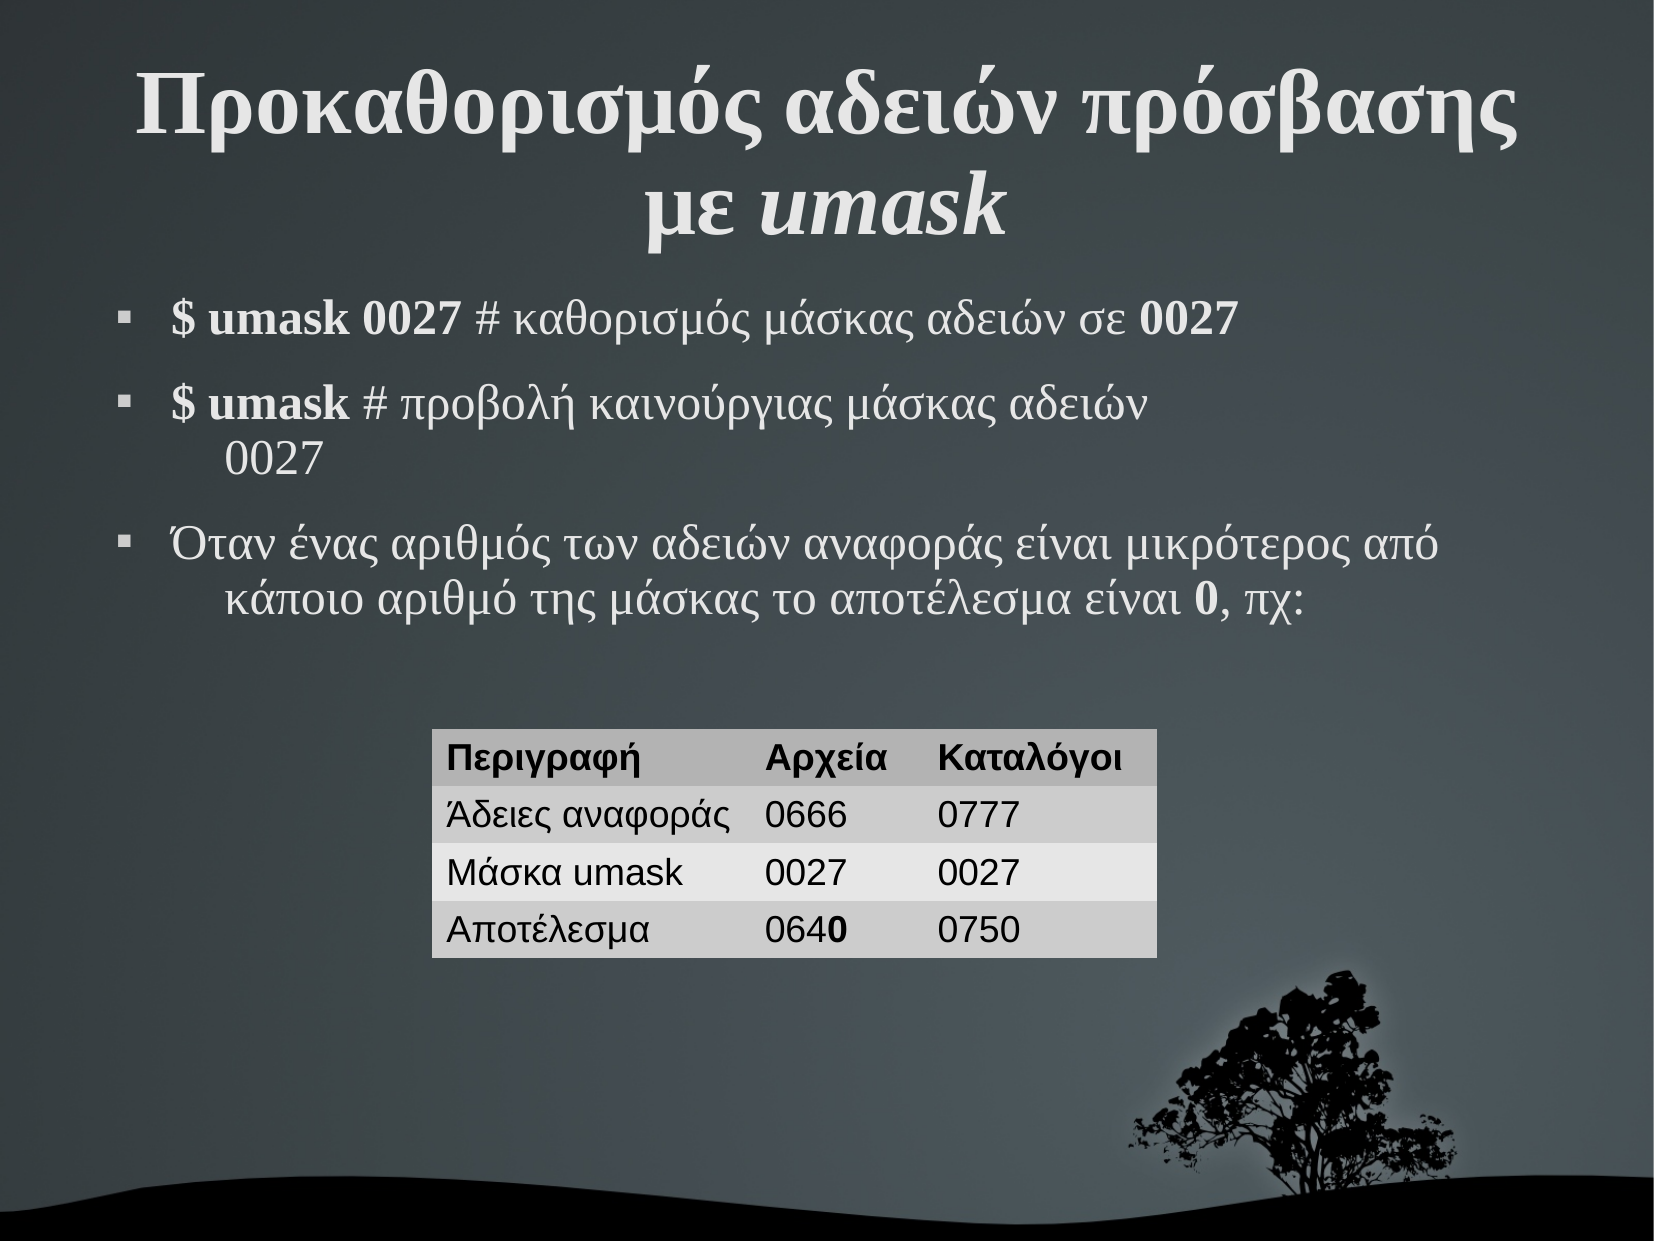

Προκαθορισμός αδειών πρόσβασης με umask
# $ umask 0027 # καθορισμός μάσκας αδειών σε 0027
$ umask # προβολή καινούργιας μάσκας αδειών
0027
Όταν ένας αριθμός των αδειών αναφοράς είναι μικρότερος από κάποιο αριθμό της μάσκας το αποτέλεσμα είναι 0, πχ:
| Περιγραφή | Αρχεία | Καταλόγοι |
| --- | --- | --- |
| Άδειες αναφοράς | 0666 | 0777 |
| Μάσκα umask | 0027 | 0027 |
| Αποτέλεσμα | 0640 | 0750 |